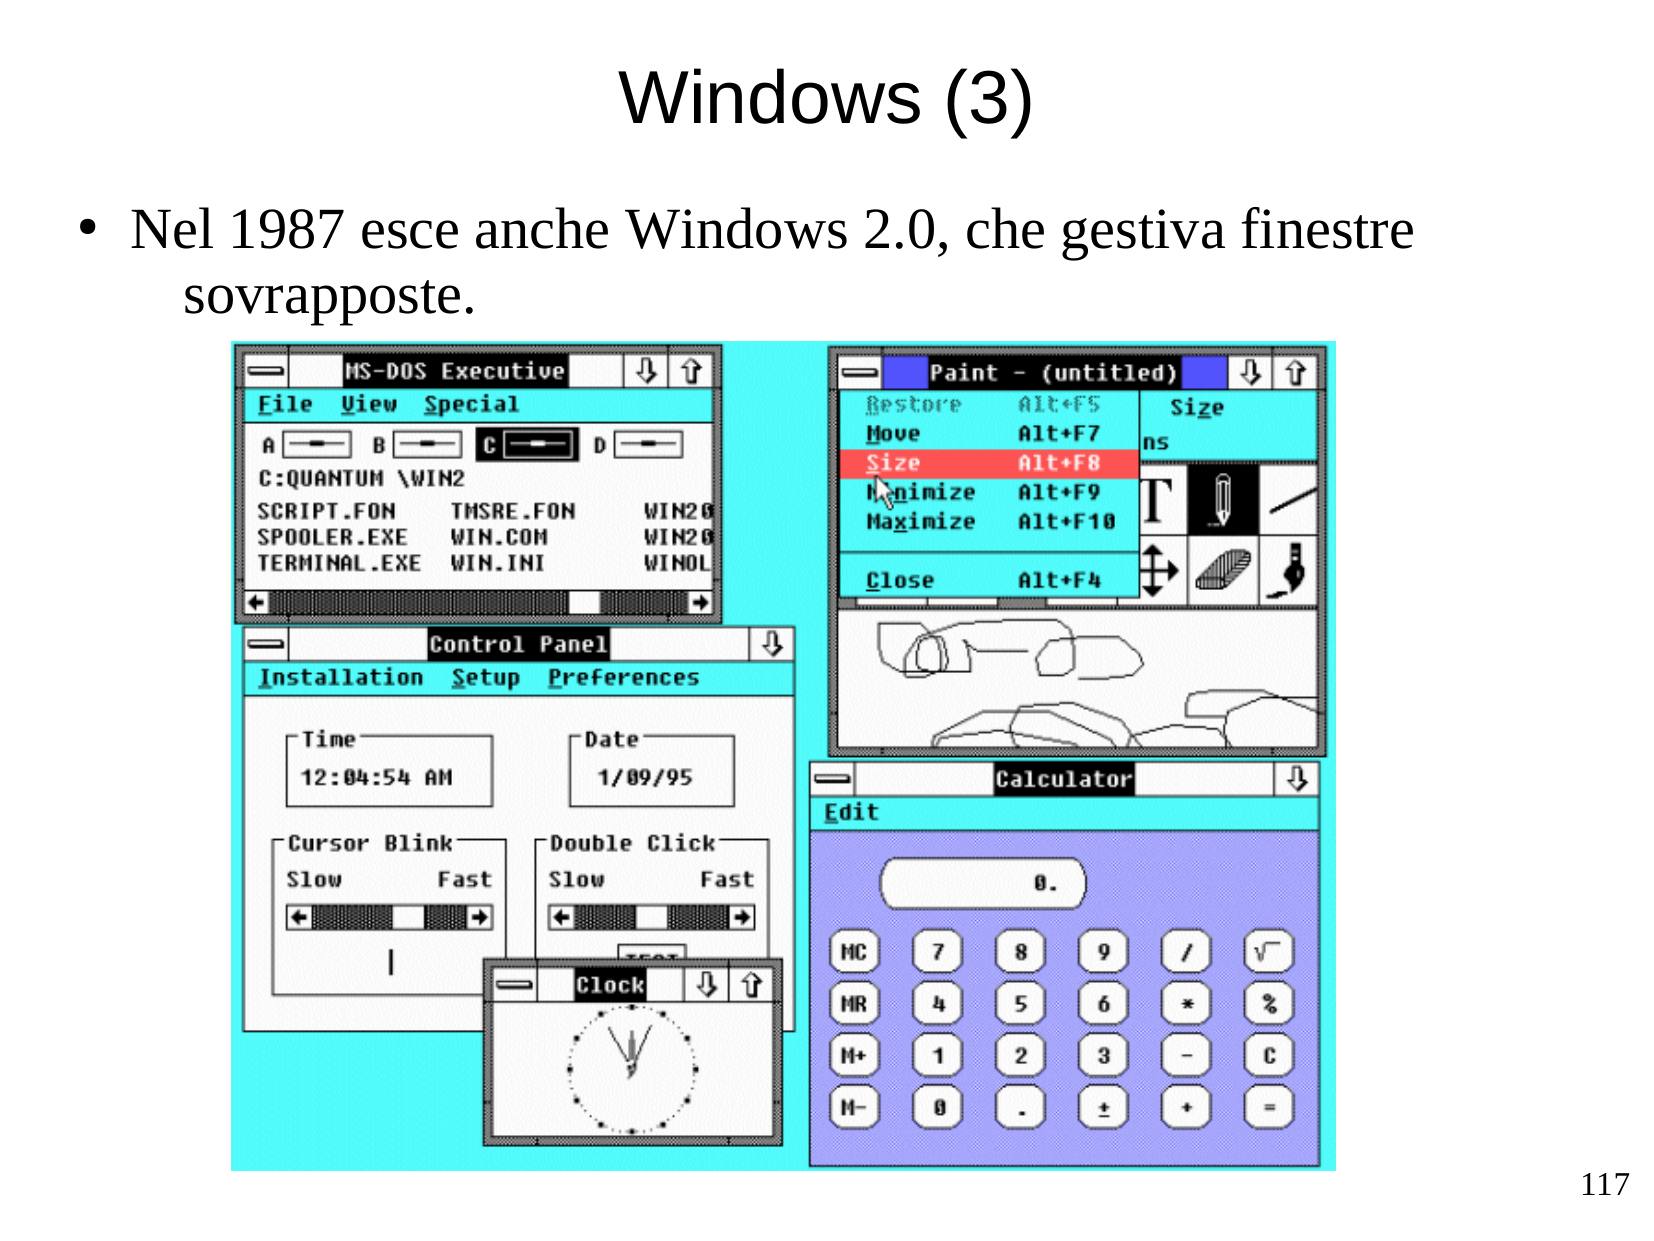

# Windows (3)
Nel 1987 esce anche Windows 2.0, che gestiva finestre sovrapposte.